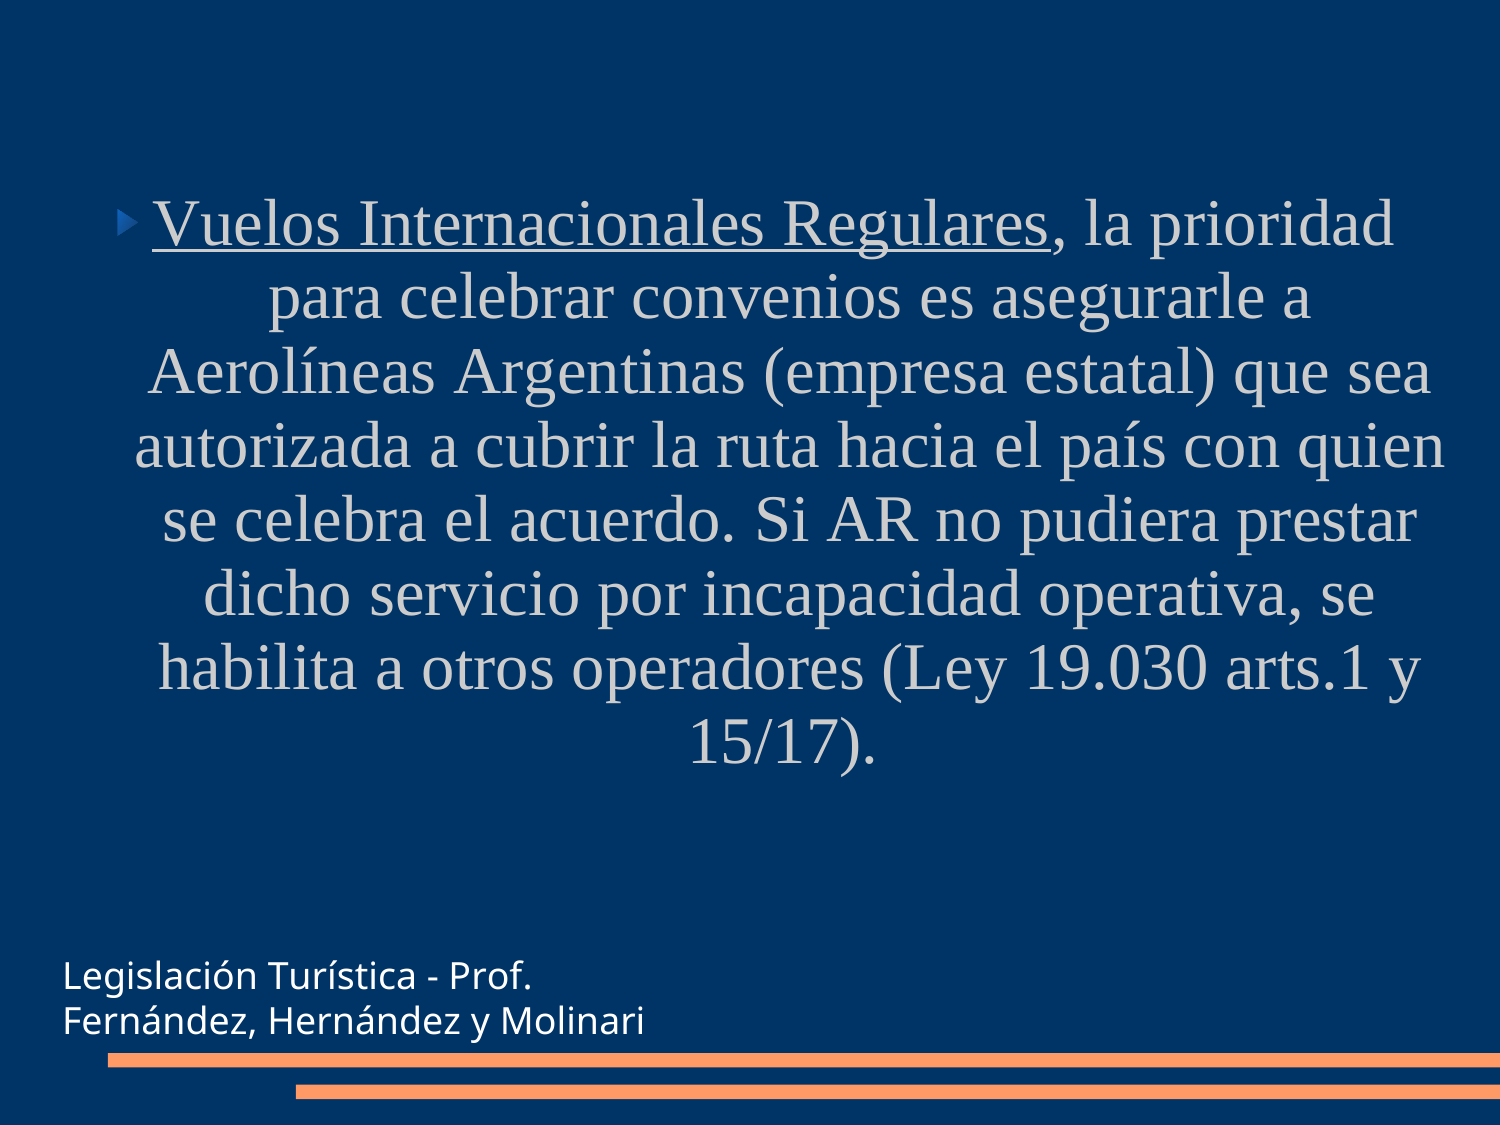

# Vuelos Internacionales Regulares, la prioridad para celebrar convenios es asegurarle a Aerolíneas Argentinas (empresa estatal) que sea autorizada a cubrir la ruta hacia el país con quien se celebra el acuerdo. Si AR no pudiera prestar dicho servicio por incapacidad operativa, se habilita a otros operadores (Ley 19.030 arts.1 y 15/17).
Legislación Turística - Prof. Fernández, Hernández y Molinari